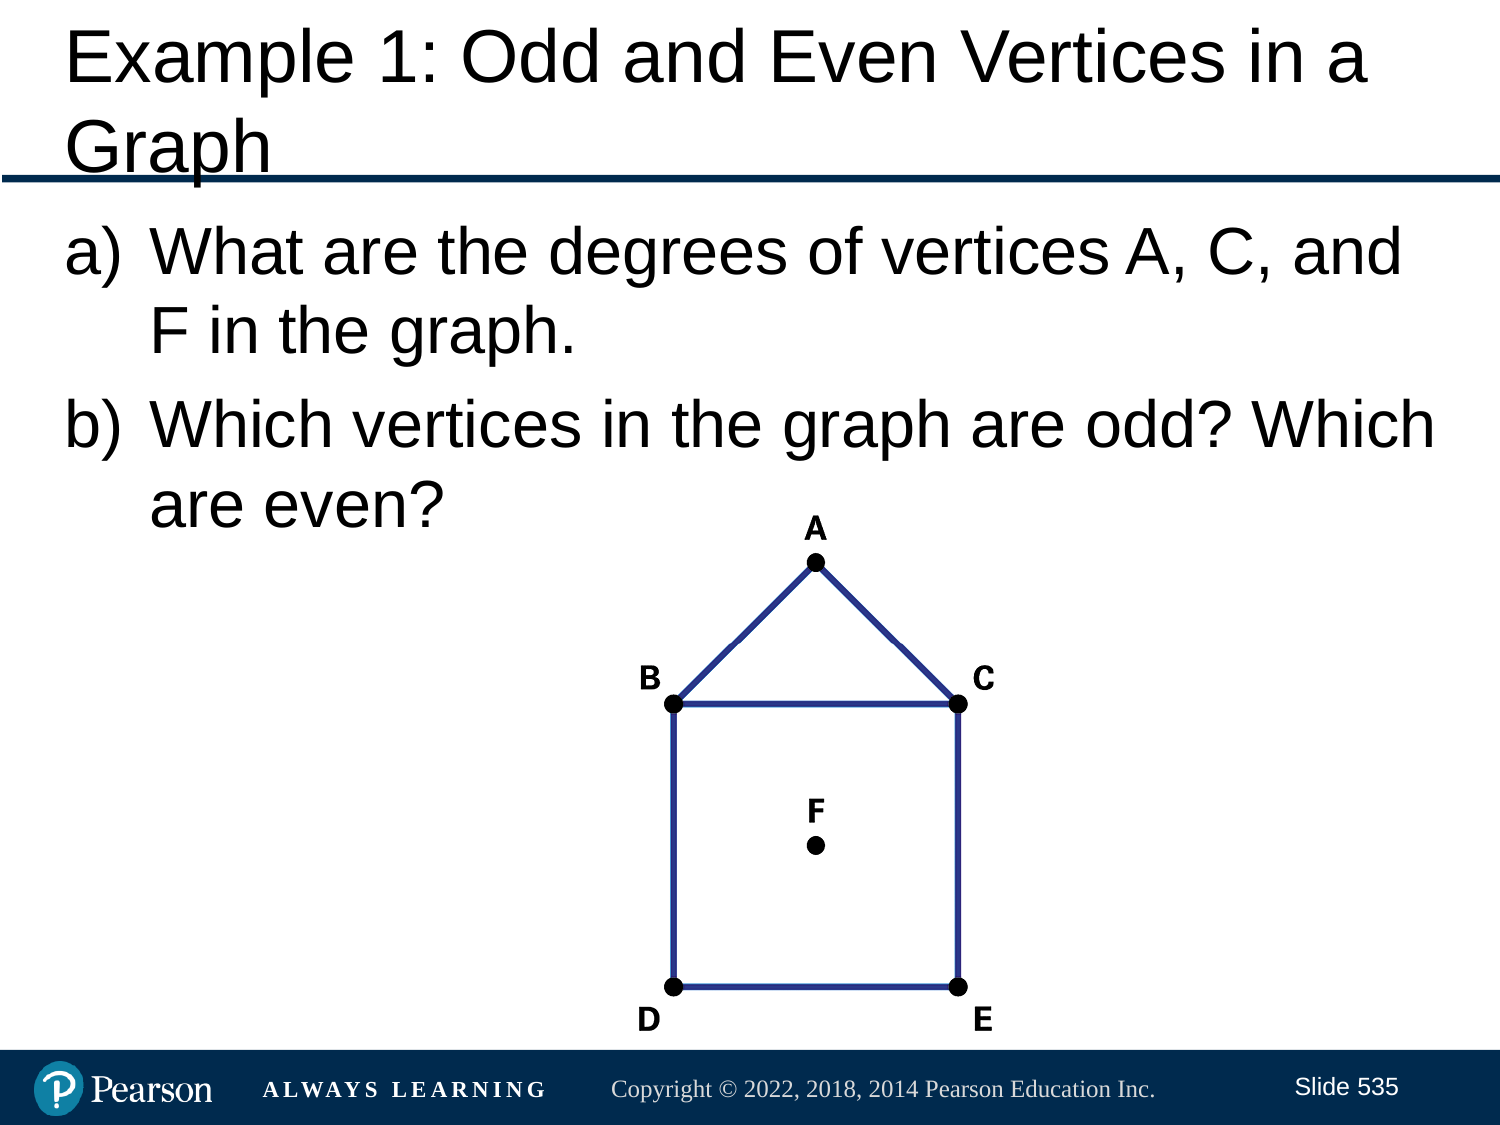

# Example 1: Odd and Even Vertices in a Graph
What are the degrees of vertices A, C, and F in the graph.
Which vertices in the graph are odd? Which are even?